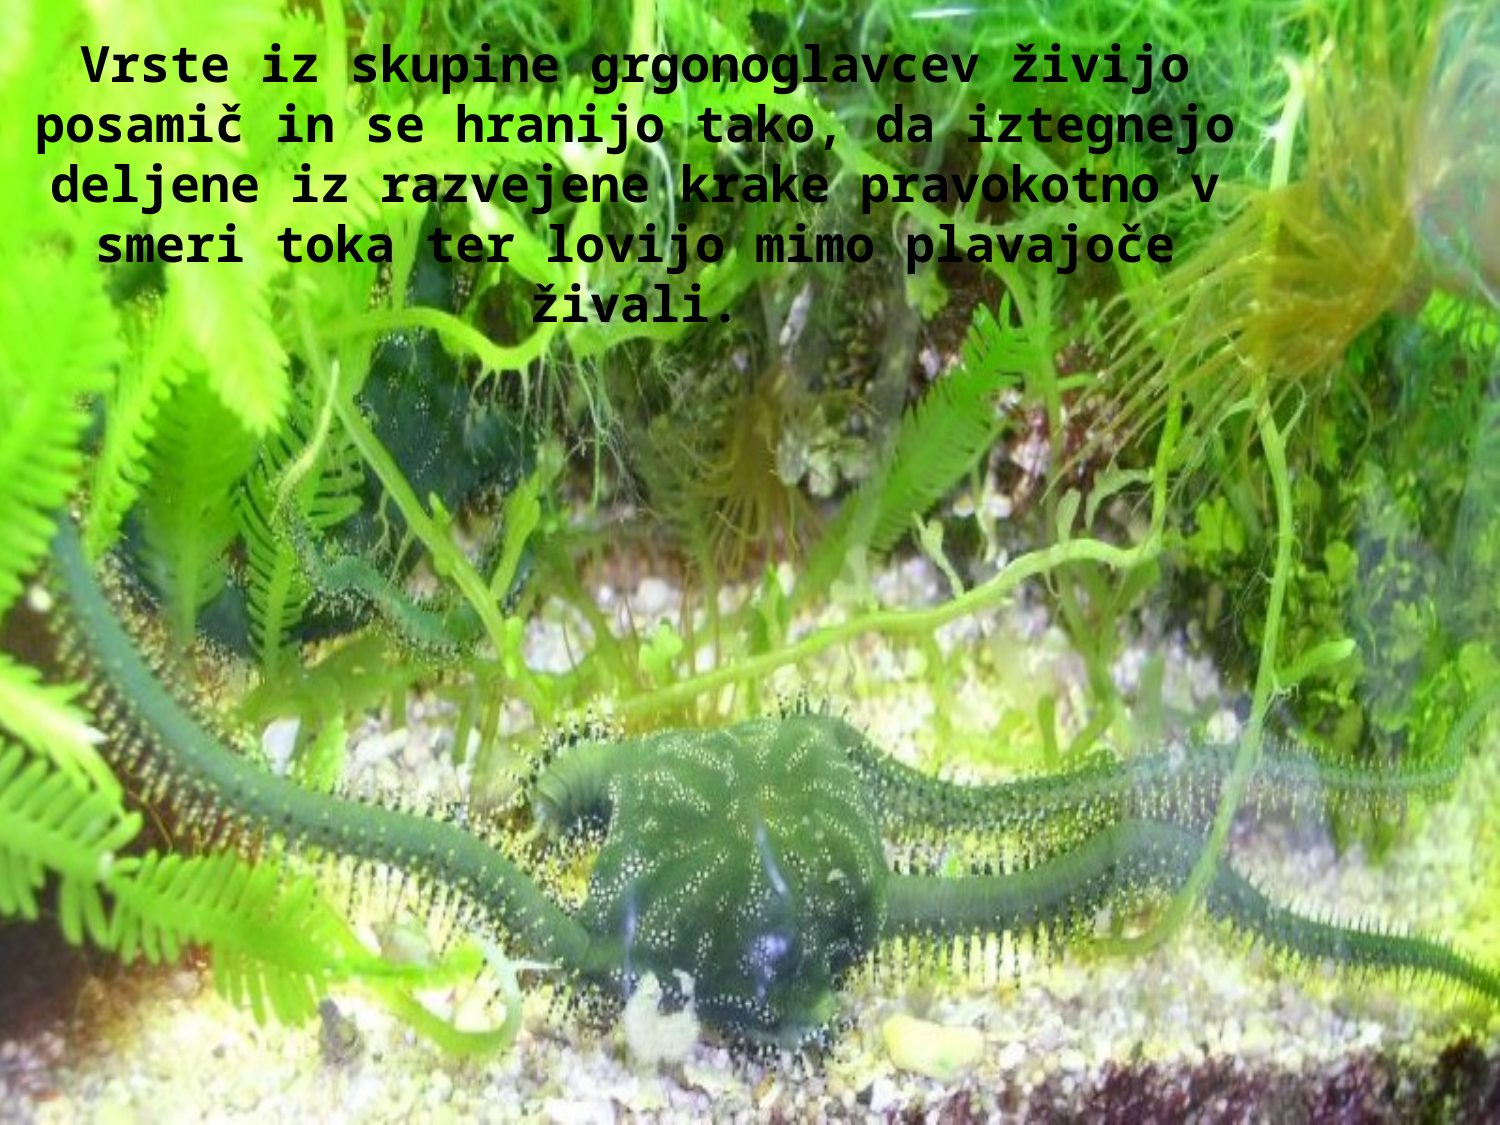

Vrste iz skupine grgonoglavcev živijo posamič in se hranijo tako, da iztegnejo deljene iz razvejene krake pravokotno v smeri toka ter lovijo mimo plavajoče živali.